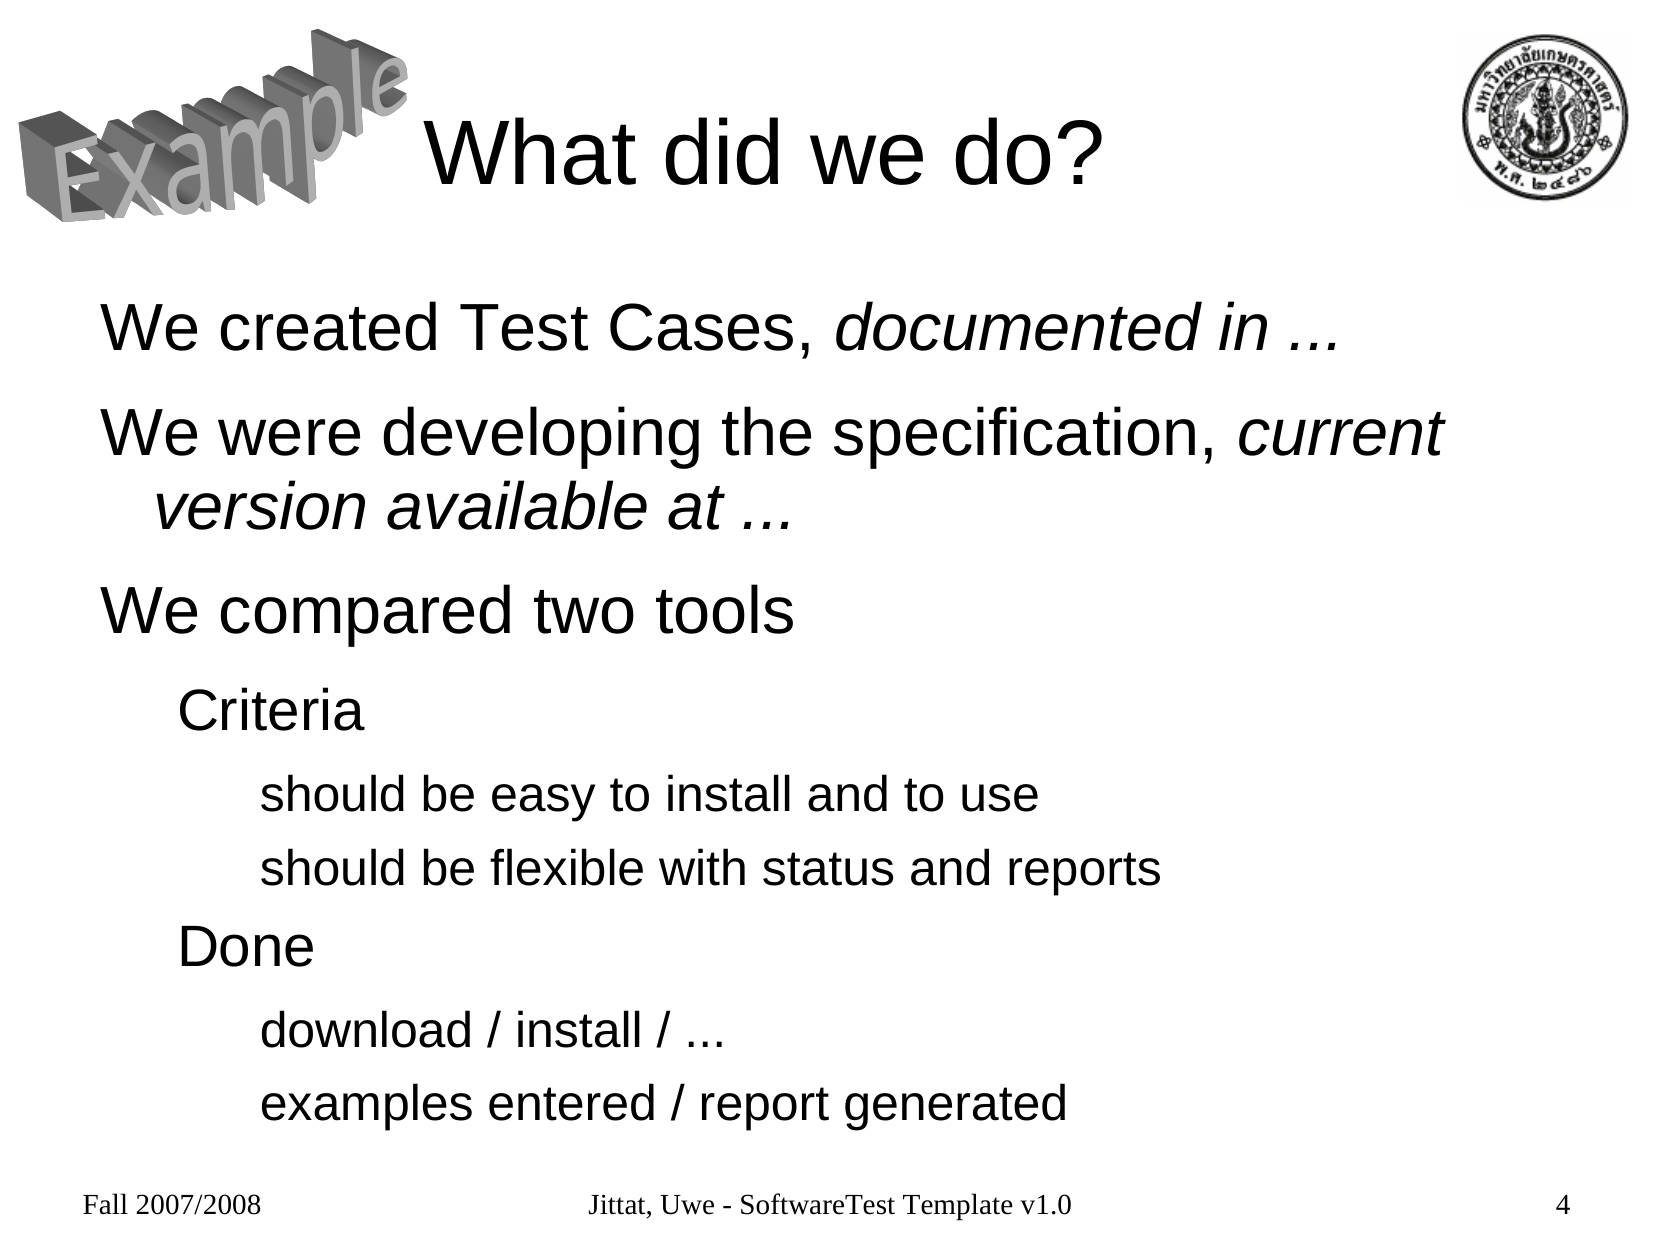

# What did we do?
We created Test Cases, documented in ...
We were developing the specification, current version available at ...
We compared two tools
Criteria
should be easy to install and to use
should be flexible with status and reports
Done
download / install / ...
examples entered / report generated
Fall 2007/2008
 Jittat, Uwe - SoftwareTest Template v1.0
4